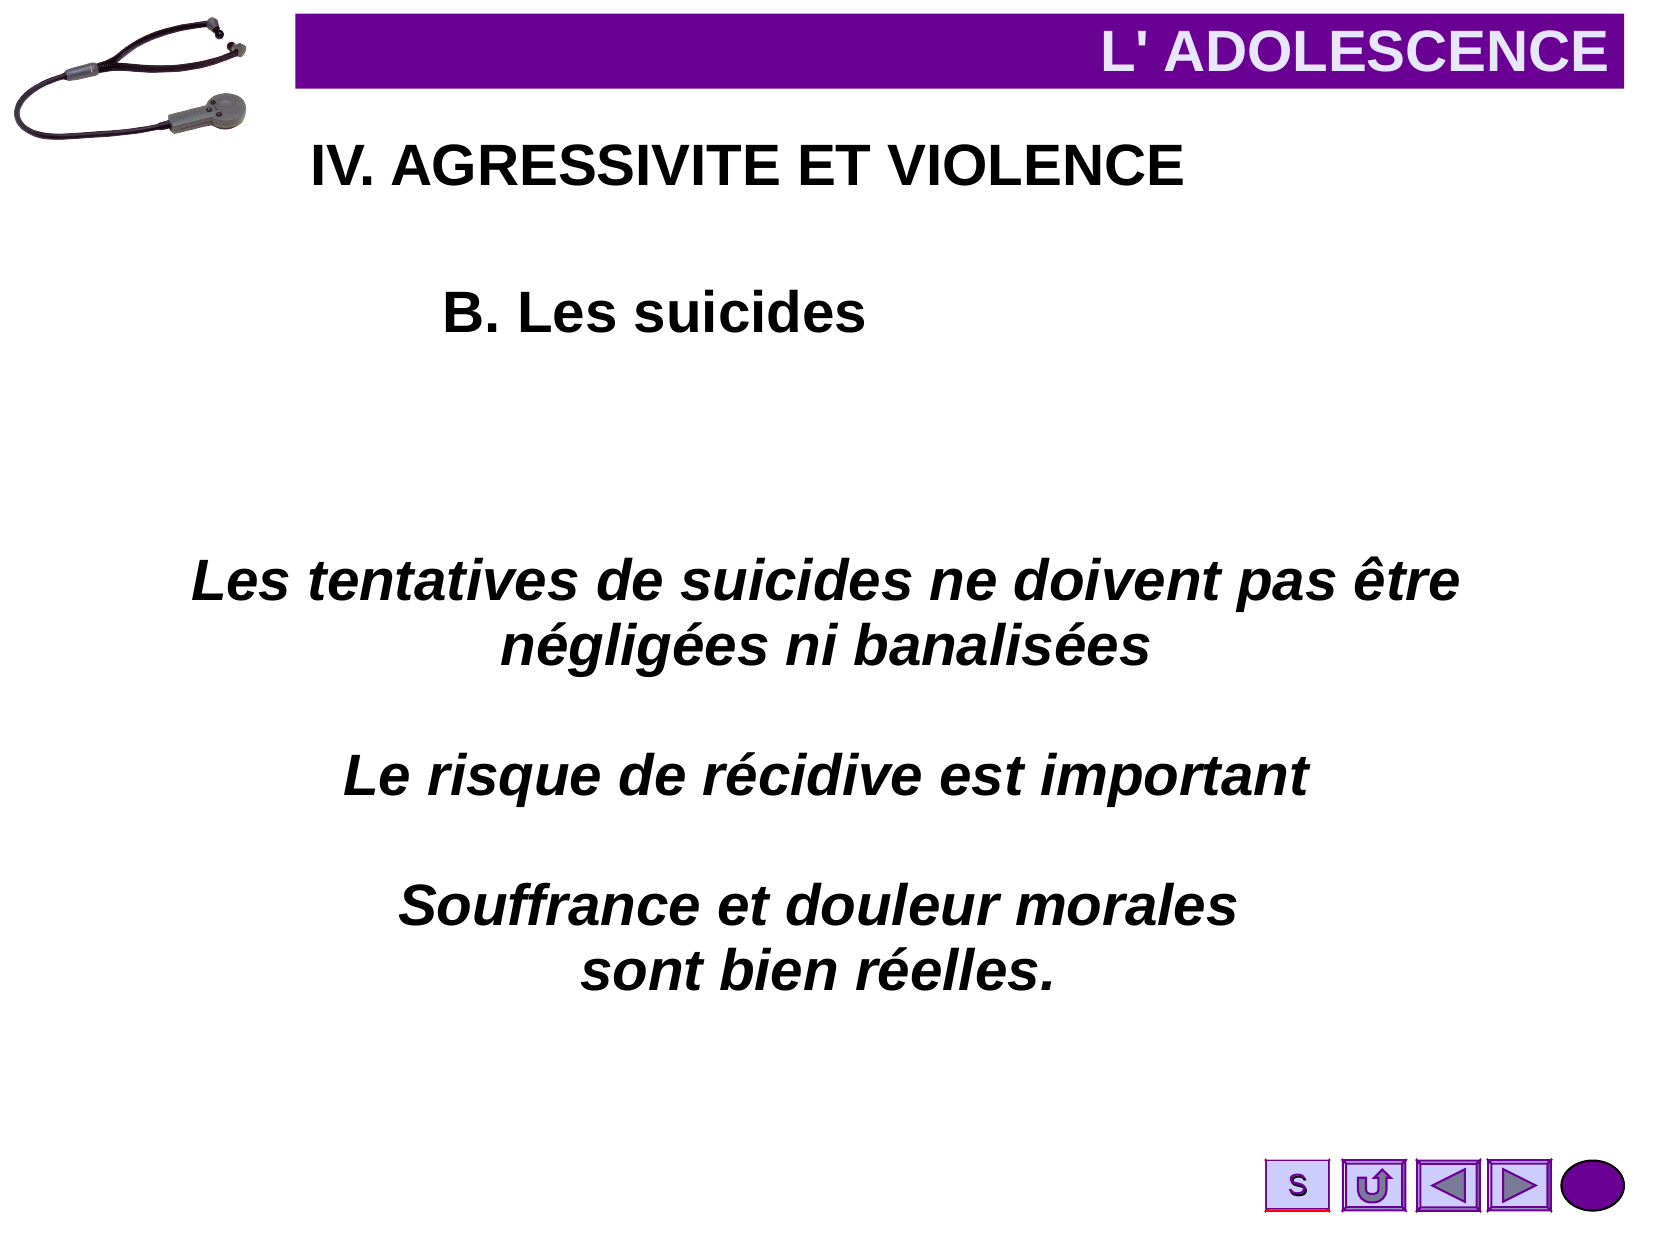

L' ADOLESCENCE
IV. AGRESSIVITE ET VIOLENCE
B. Les suicides
Les tentatives de suicides ne doivent pas être négligées ni banalisées
Le risque de récidive est important
Souffrance et douleur morales
sont bien réelles.